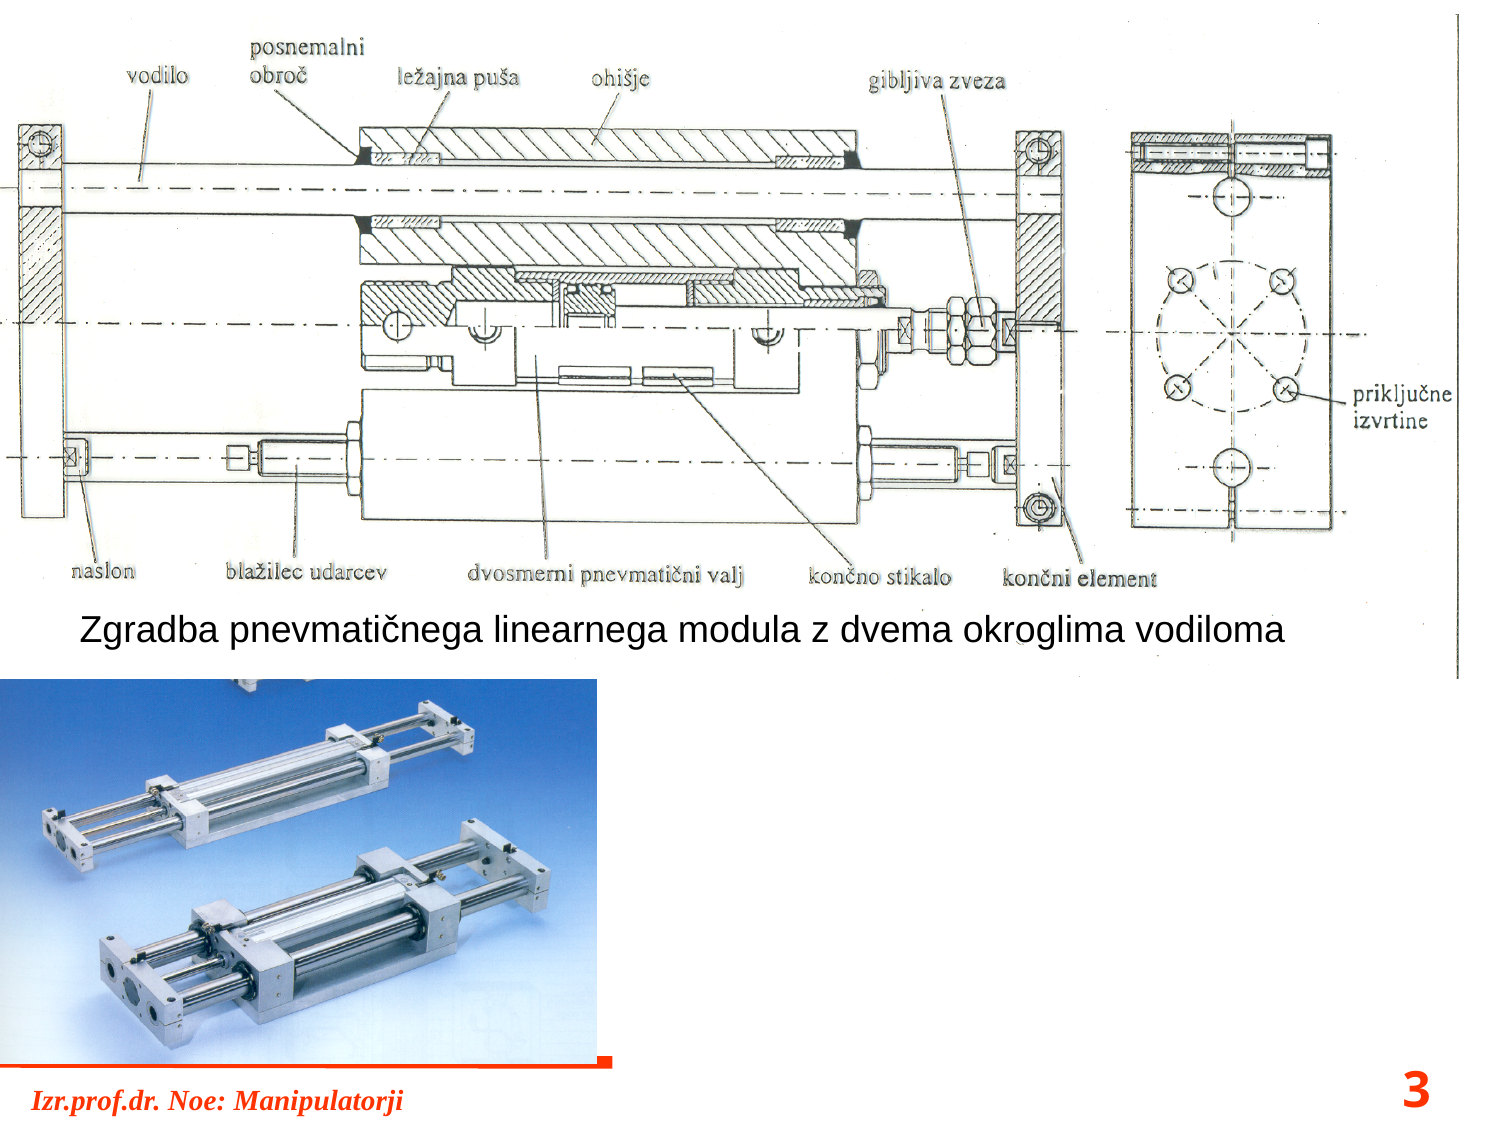

Zgradba pnevmatičnega linearnega modula z dvema okroglima vodiloma